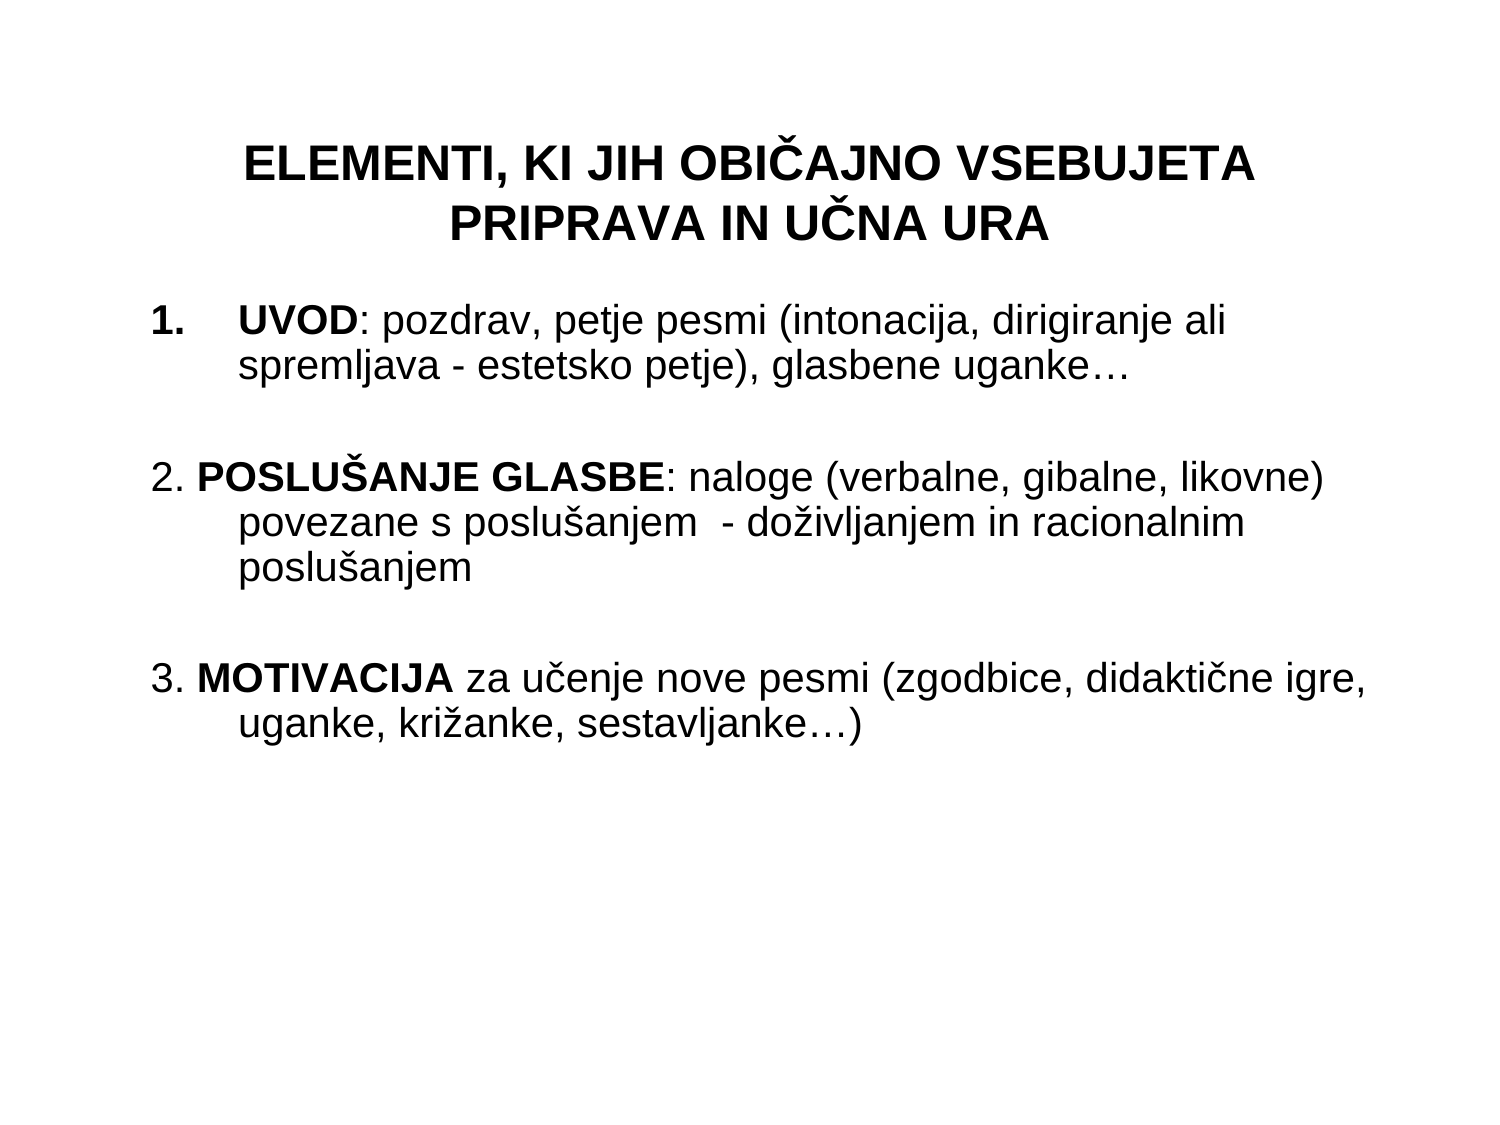

# ELEMENTI, KI JIH OBIČAJNO VSEBUJETA PRIPRAVA IN UČNA URA
UVOD: pozdrav, petje pesmi (intonacija, dirigiranje ali spremljava - estetsko petje), glasbene uganke…
2. POSLUŠANJE GLASBE: naloge (verbalne, gibalne, likovne) povezane s poslušanjem - doživljanjem in racionalnim poslušanjem
3. MOTIVACIJA za učenje nove pesmi (zgodbice, didaktične igre, uganke, križanke, sestavljanke…)